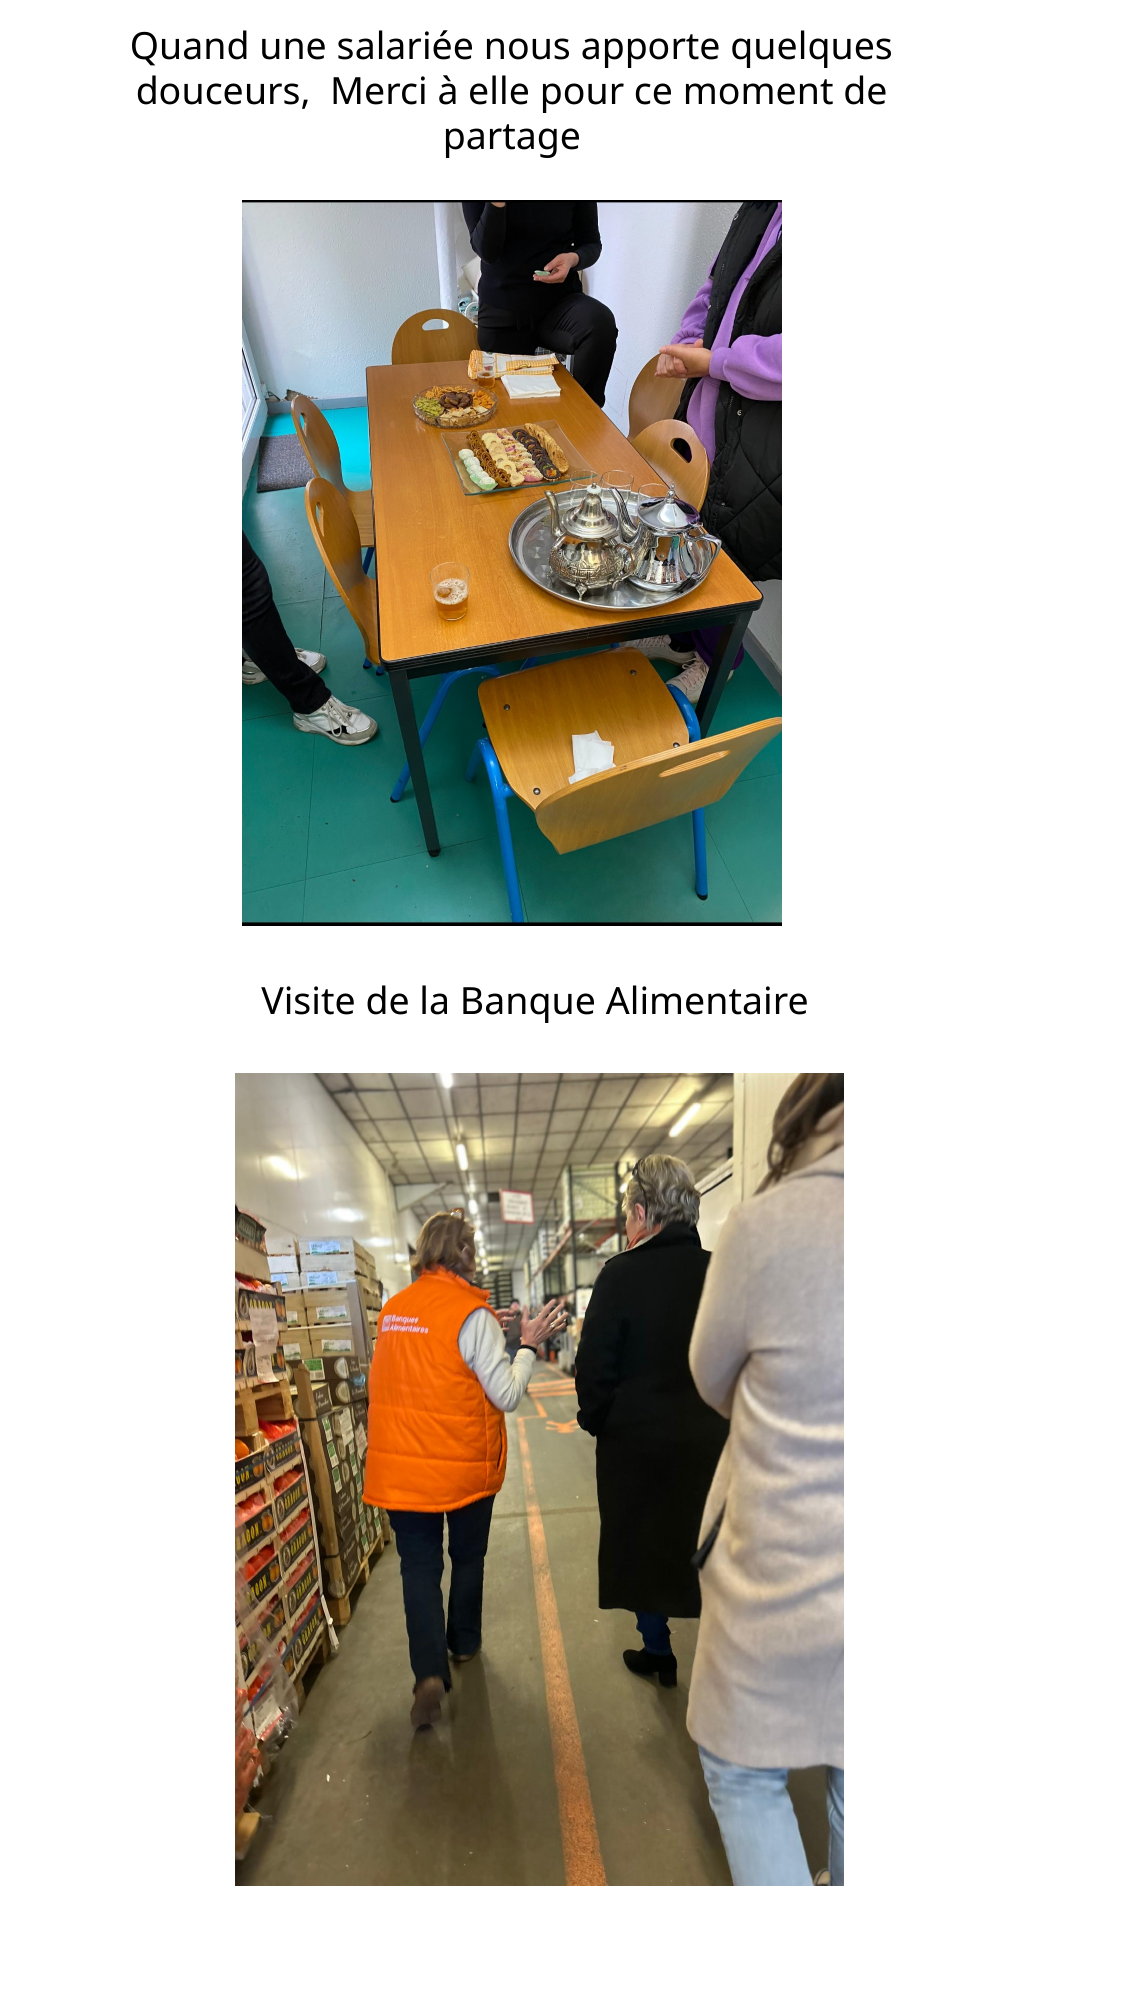

Quand une salariée nous apporte quelques douceurs, Merci à elle pour ce moment de partage
Visite de la Banque Alimentaire